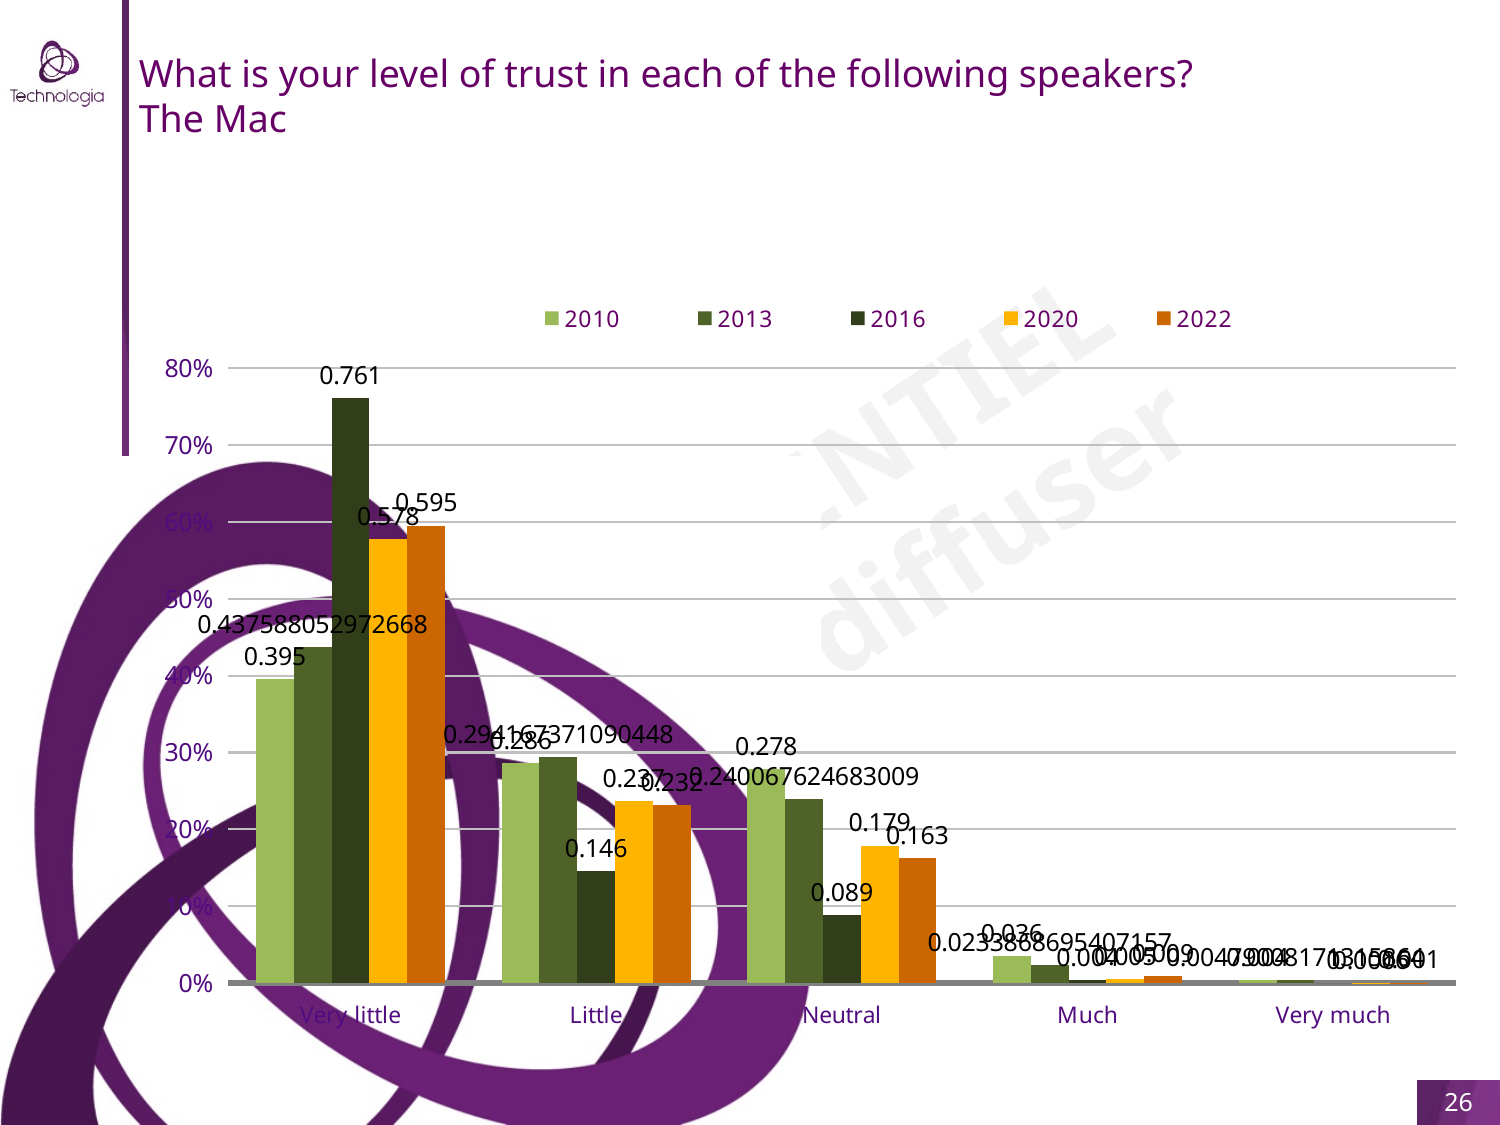

# What is your level of trust in each of the following speakers? The Mac
### Chart
| Category | 2010 | 2013 | 2016 | 2020 | 2022 |
|---|---|---|---|---|---|
| Very little | 0.395 | 0.437588052972668 | 0.761 | 0.578 | 0.595 |
| Little | 0.286 | 0.294167371090448 | 0.146 | 0.237 | 0.232 |
| Neutral | 0.278 | 0.240067624683009 | 0.089 | 0.179 | 0.163 |
| Much | 0.036 | 0.0233868695407157 | 0.004 | 0.005 | 0.009 |
| Very much | 0.004 | 0.00479008171315864 | 0.0 | 0.0006 | 0.001 |